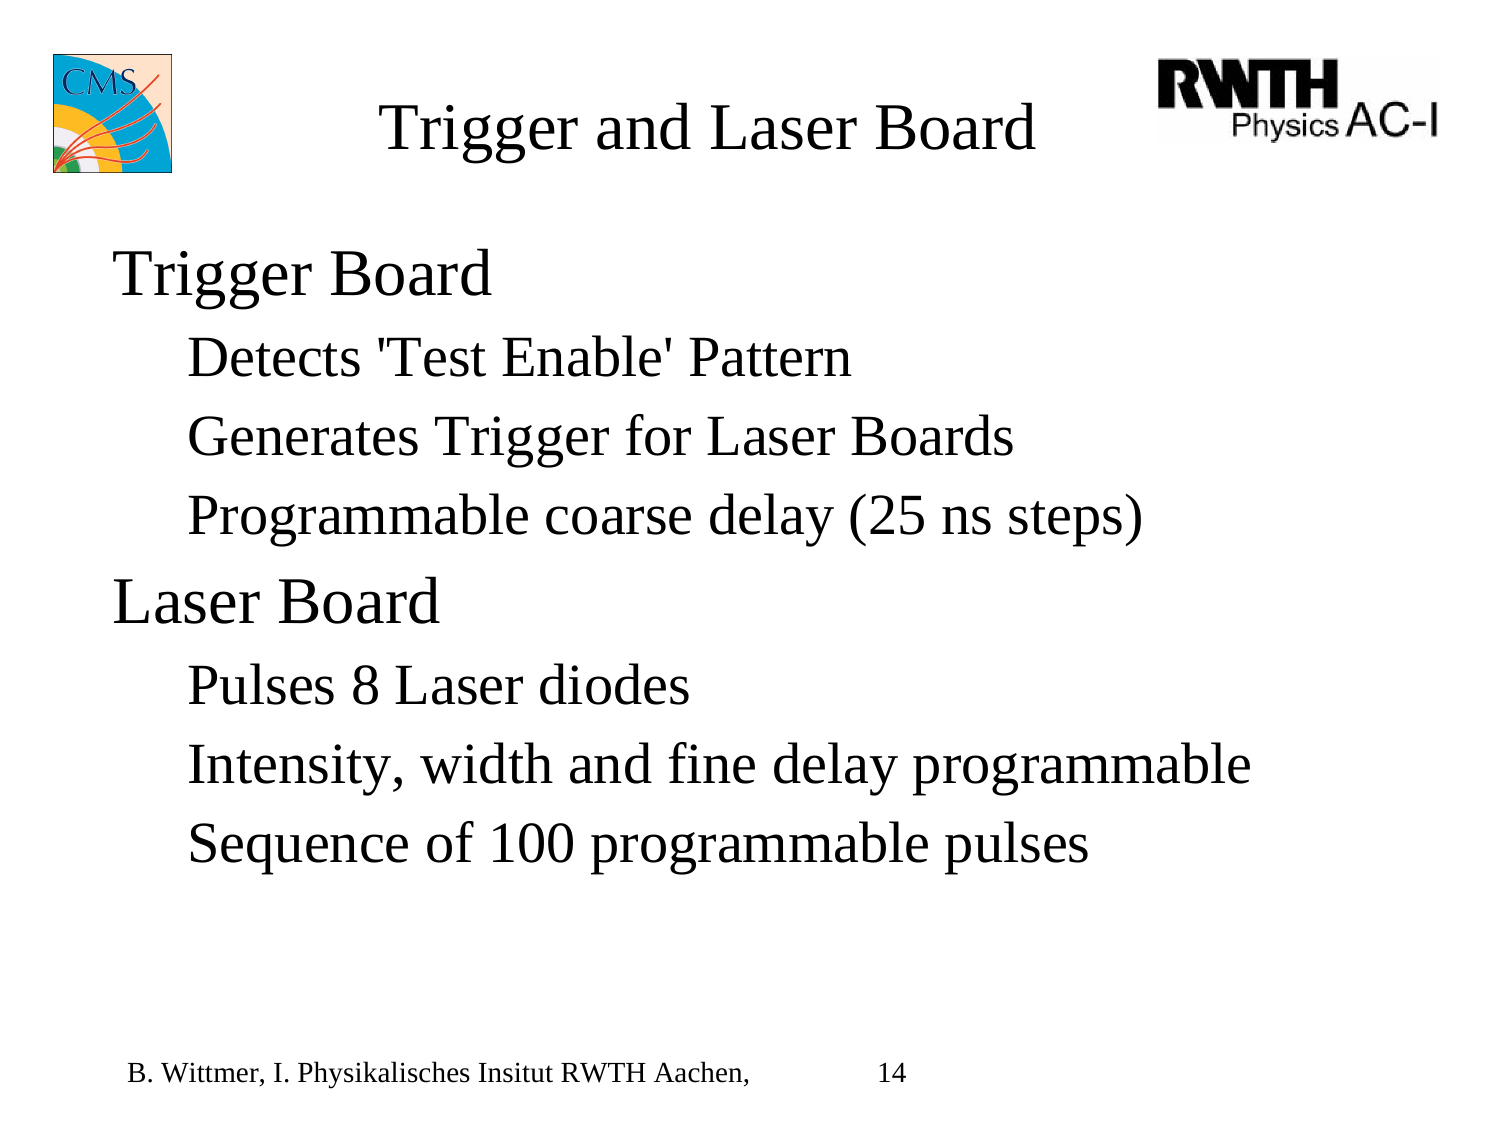

# Trigger and Laser Board
Trigger Board
Detects 'Test Enable' Pattern
Generates Trigger for Laser Boards
Programmable coarse delay (25 ns steps)
Laser Board
Pulses 8 Laser diodes
Intensity, width and fine delay programmable
Sequence of 100 programmable pulses